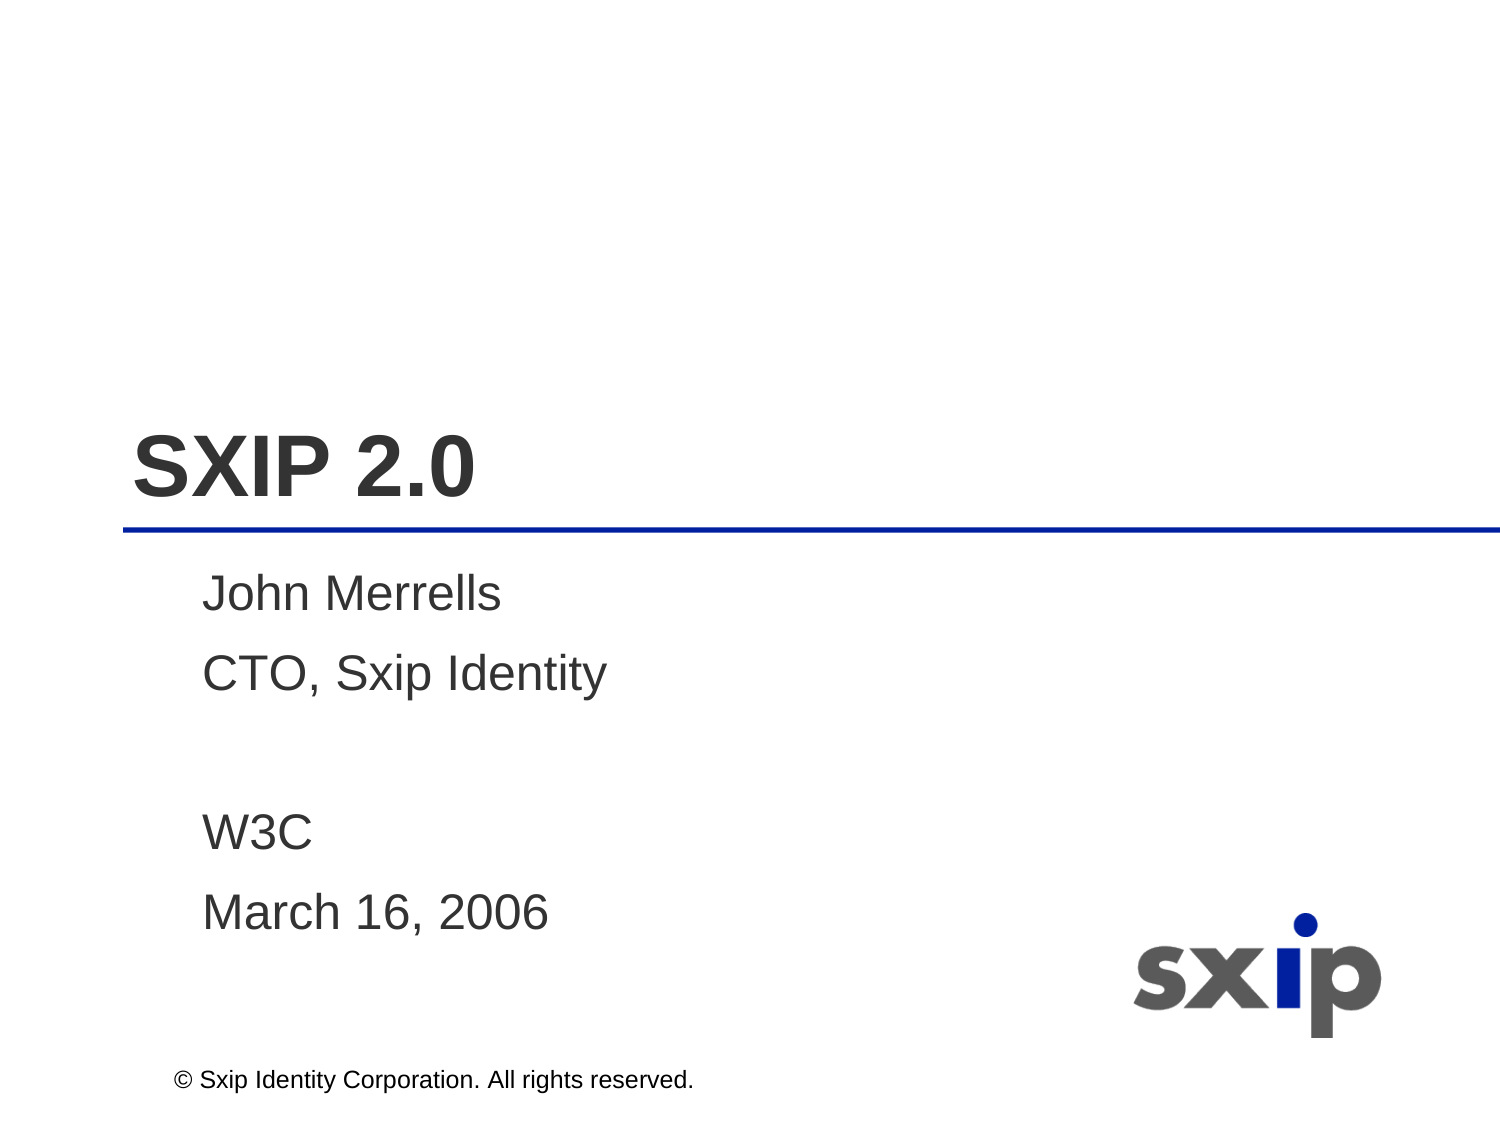

# SXIP 2.0
John Merrells
CTO, Sxip Identity
W3C
March 16, 2006
© Sxip Identity Corporation. All rights reserved.